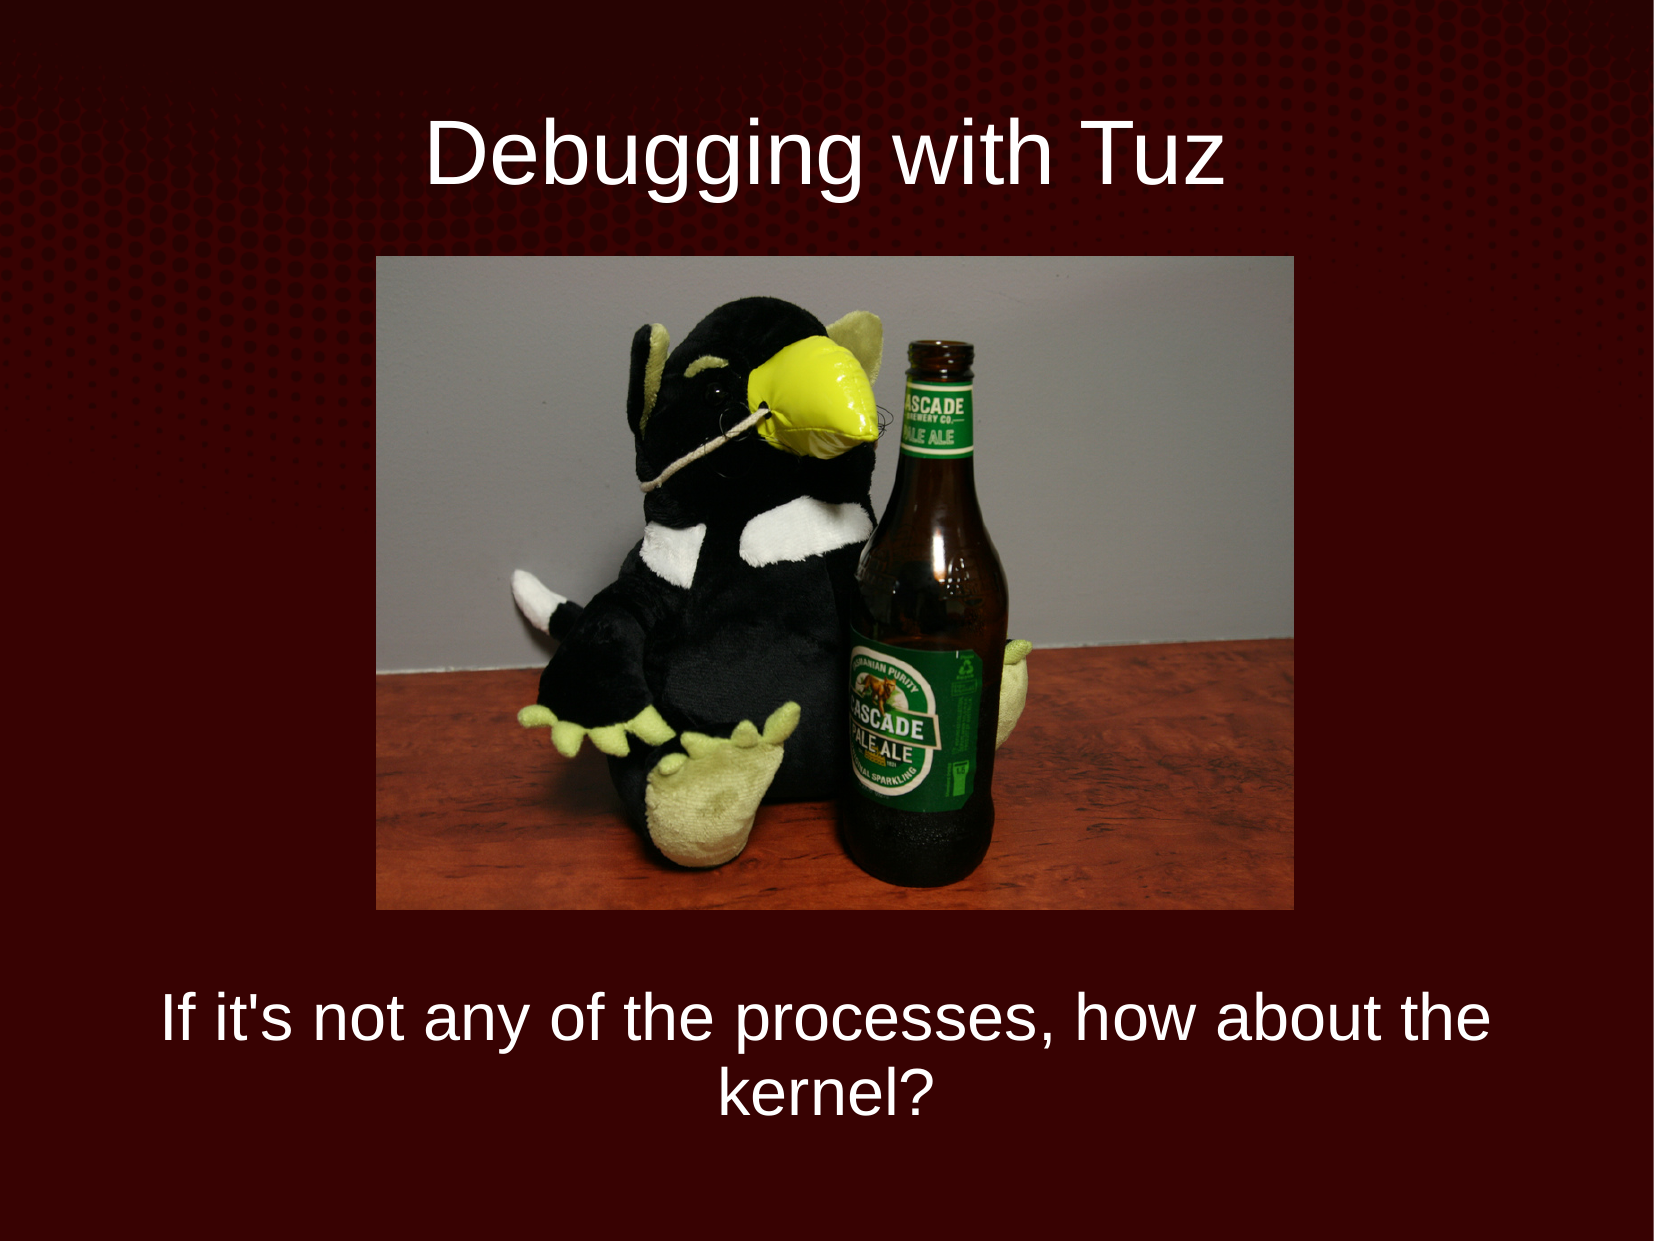

# Debugging with Tuz
If it's not any of the processes, how about the kernel?